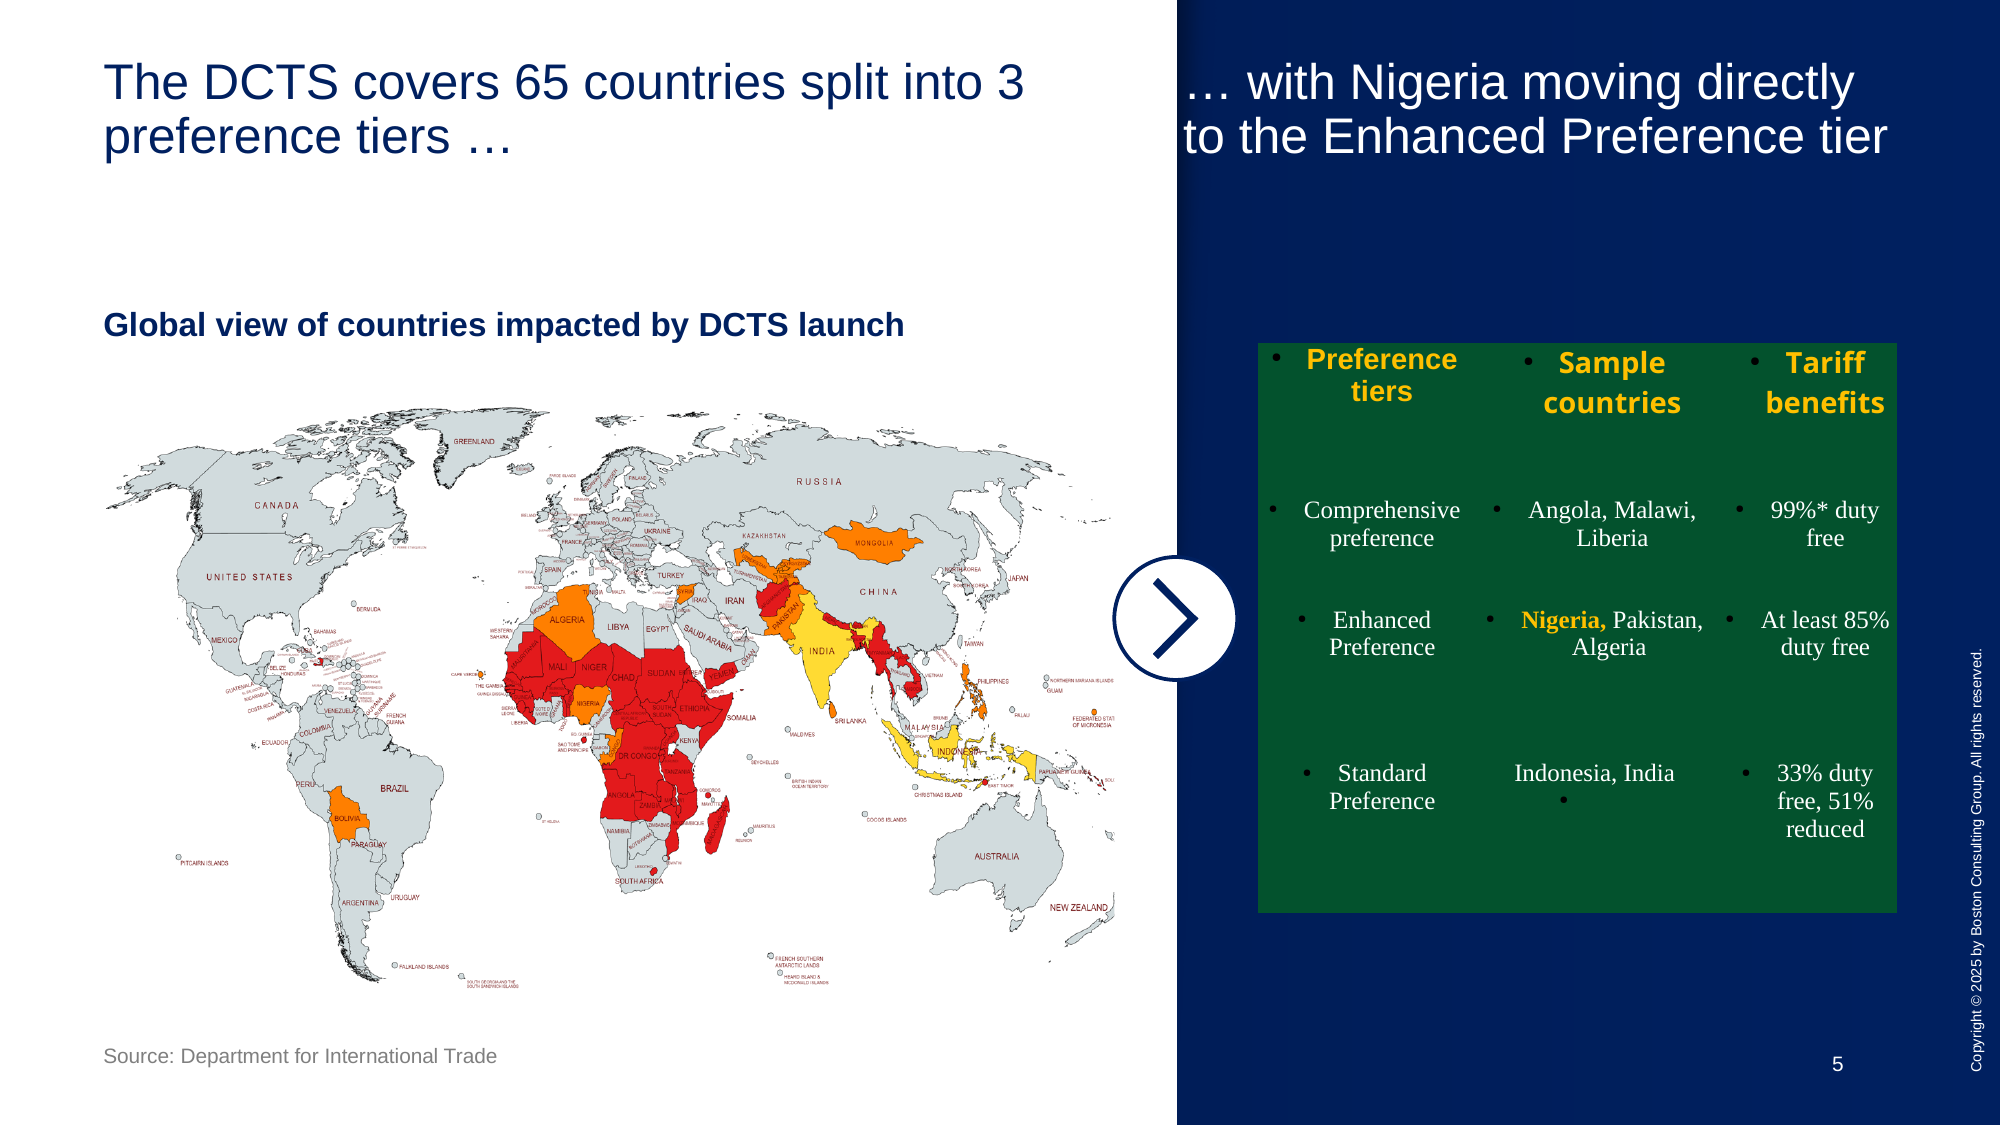

# The DCTS covers 65 countries split into 3 preference tiers …
… with Nigeria moving directly to the Enhanced Preference tier
Global view of countries impacted by DCTS launch
| Preference tiers | Sample countries | Tariff benefits |
| --- | --- | --- |
| Comprehensive preference | Angola, Malawi, Liberia | 99%\* duty free |
| Enhanced Preference | Nigeria, Pakistan, Algeria | At least 85% duty free |
| Standard Preference | Indonesia, India | 33% duty free, 51% reduced |
Source: Department for International Trade